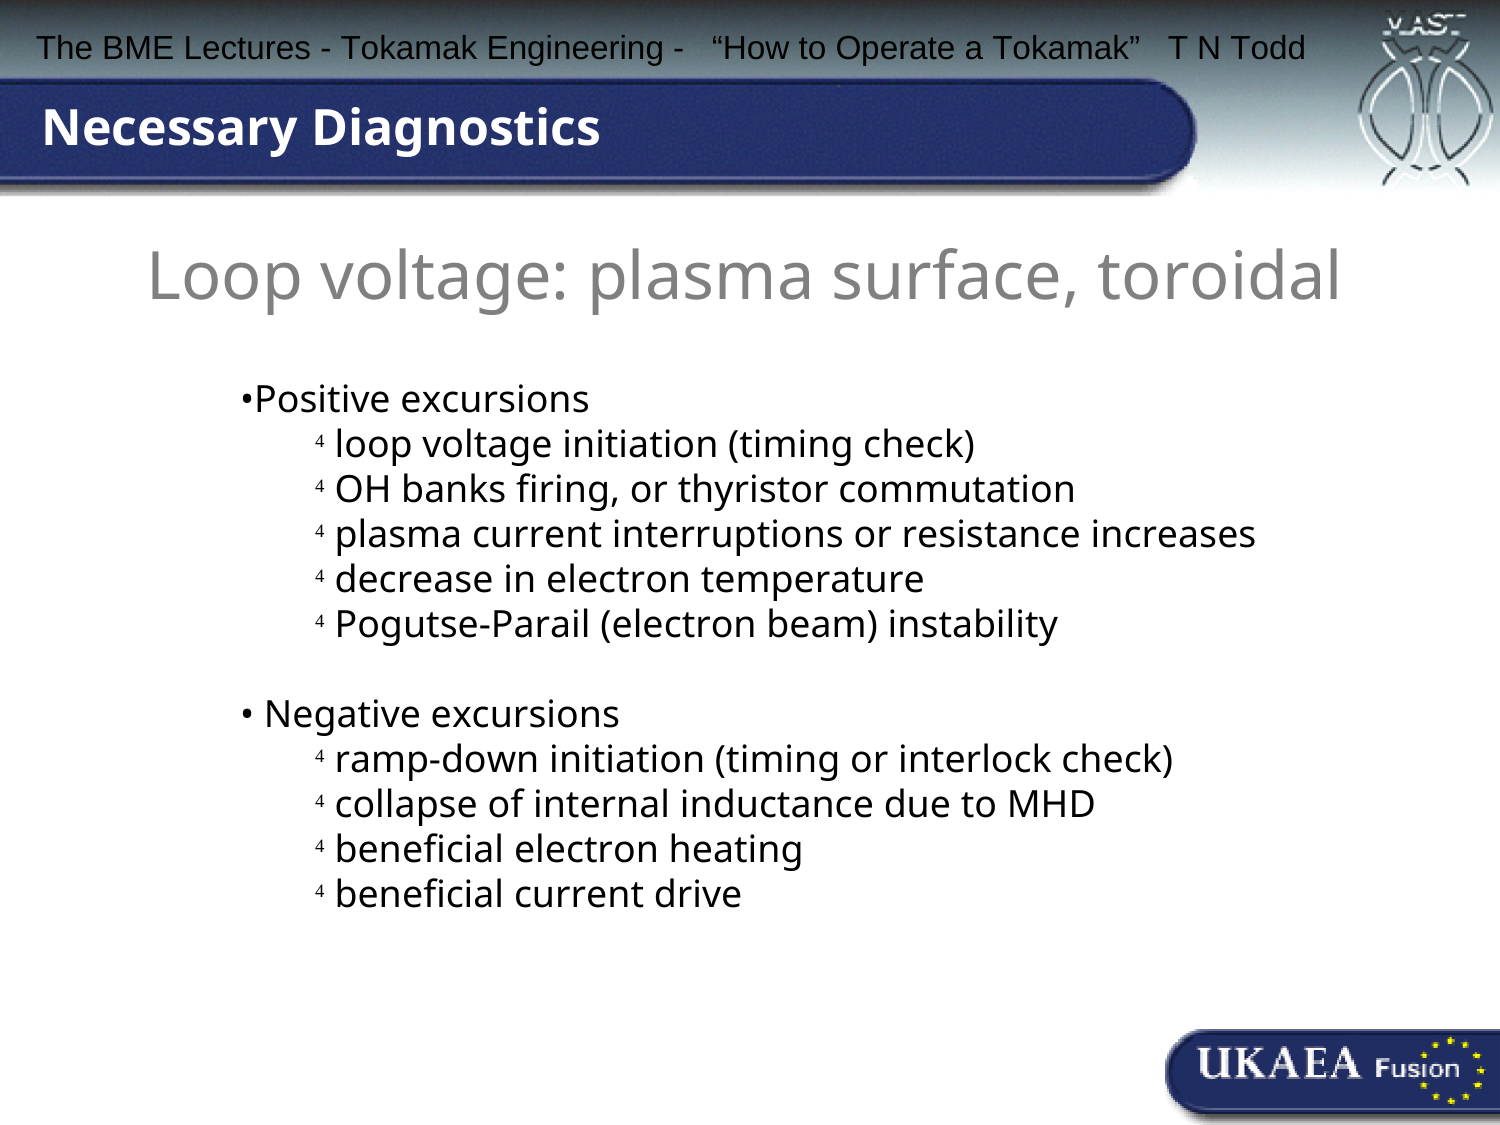

Necessary Diagnostics
The BME Lectures - Tokamak Engineering - “How to Operate a Tokamak” T N Todd
Loop voltage: plasma surface, toroidal
Positive excursions
 loop voltage initiation (timing check)
 OH banks firing, or thyristor commutation
 plasma current interruptions or resistance increases
 decrease in electron temperature
 Pogutse-Parail (electron beam) instability
 Negative excursions
 ramp-down initiation (timing or interlock check)
 collapse of internal inductance due to MHD
 beneficial electron heating
 beneficial current drive